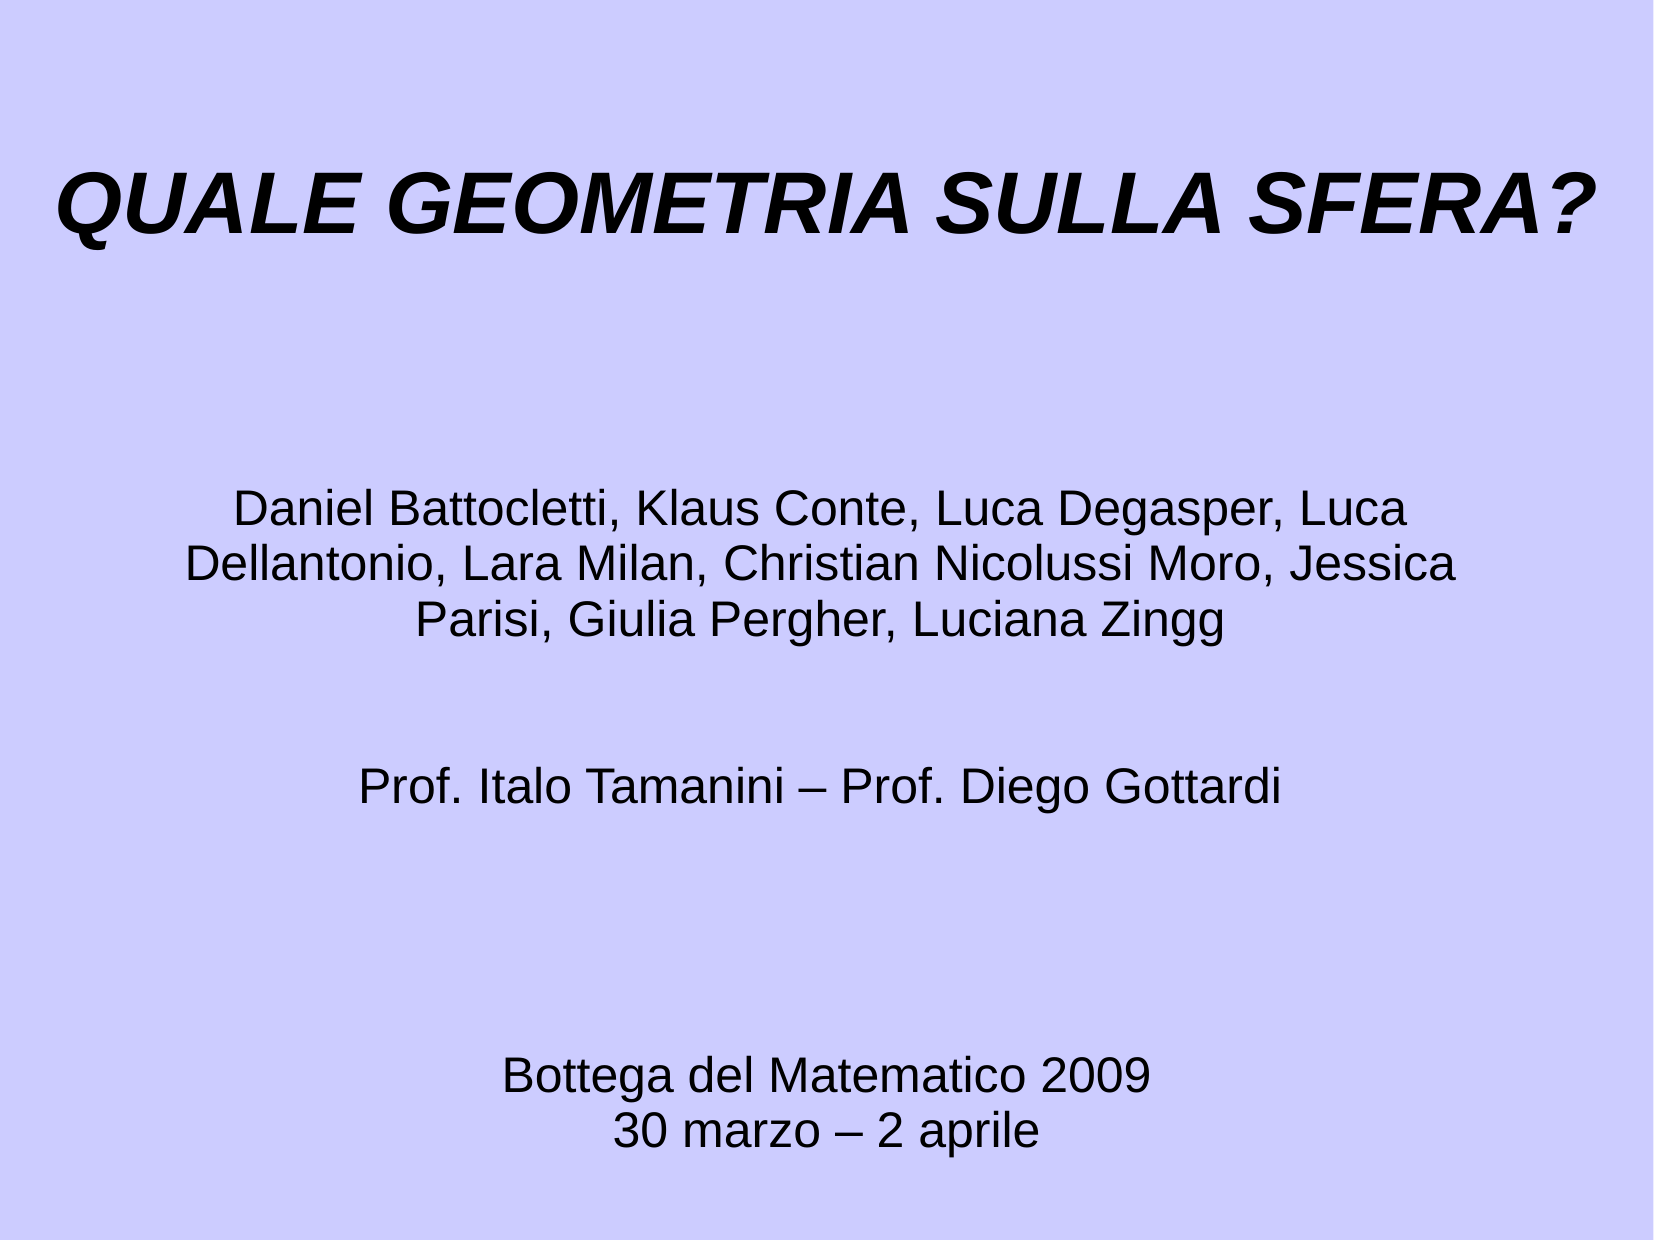

QUALE GEOMETRIA SULLA SFERA?
Daniel Battocletti, Klaus Conte, Luca Degasper, Luca Dellantonio, Lara Milan, Christian Nicolussi Moro, Jessica Parisi, Giulia Pergher, Luciana Zingg
Prof. Italo Tamanini – Prof. Diego Gottardi
Bottega del Matematico 2009
30 marzo – 2 aprile